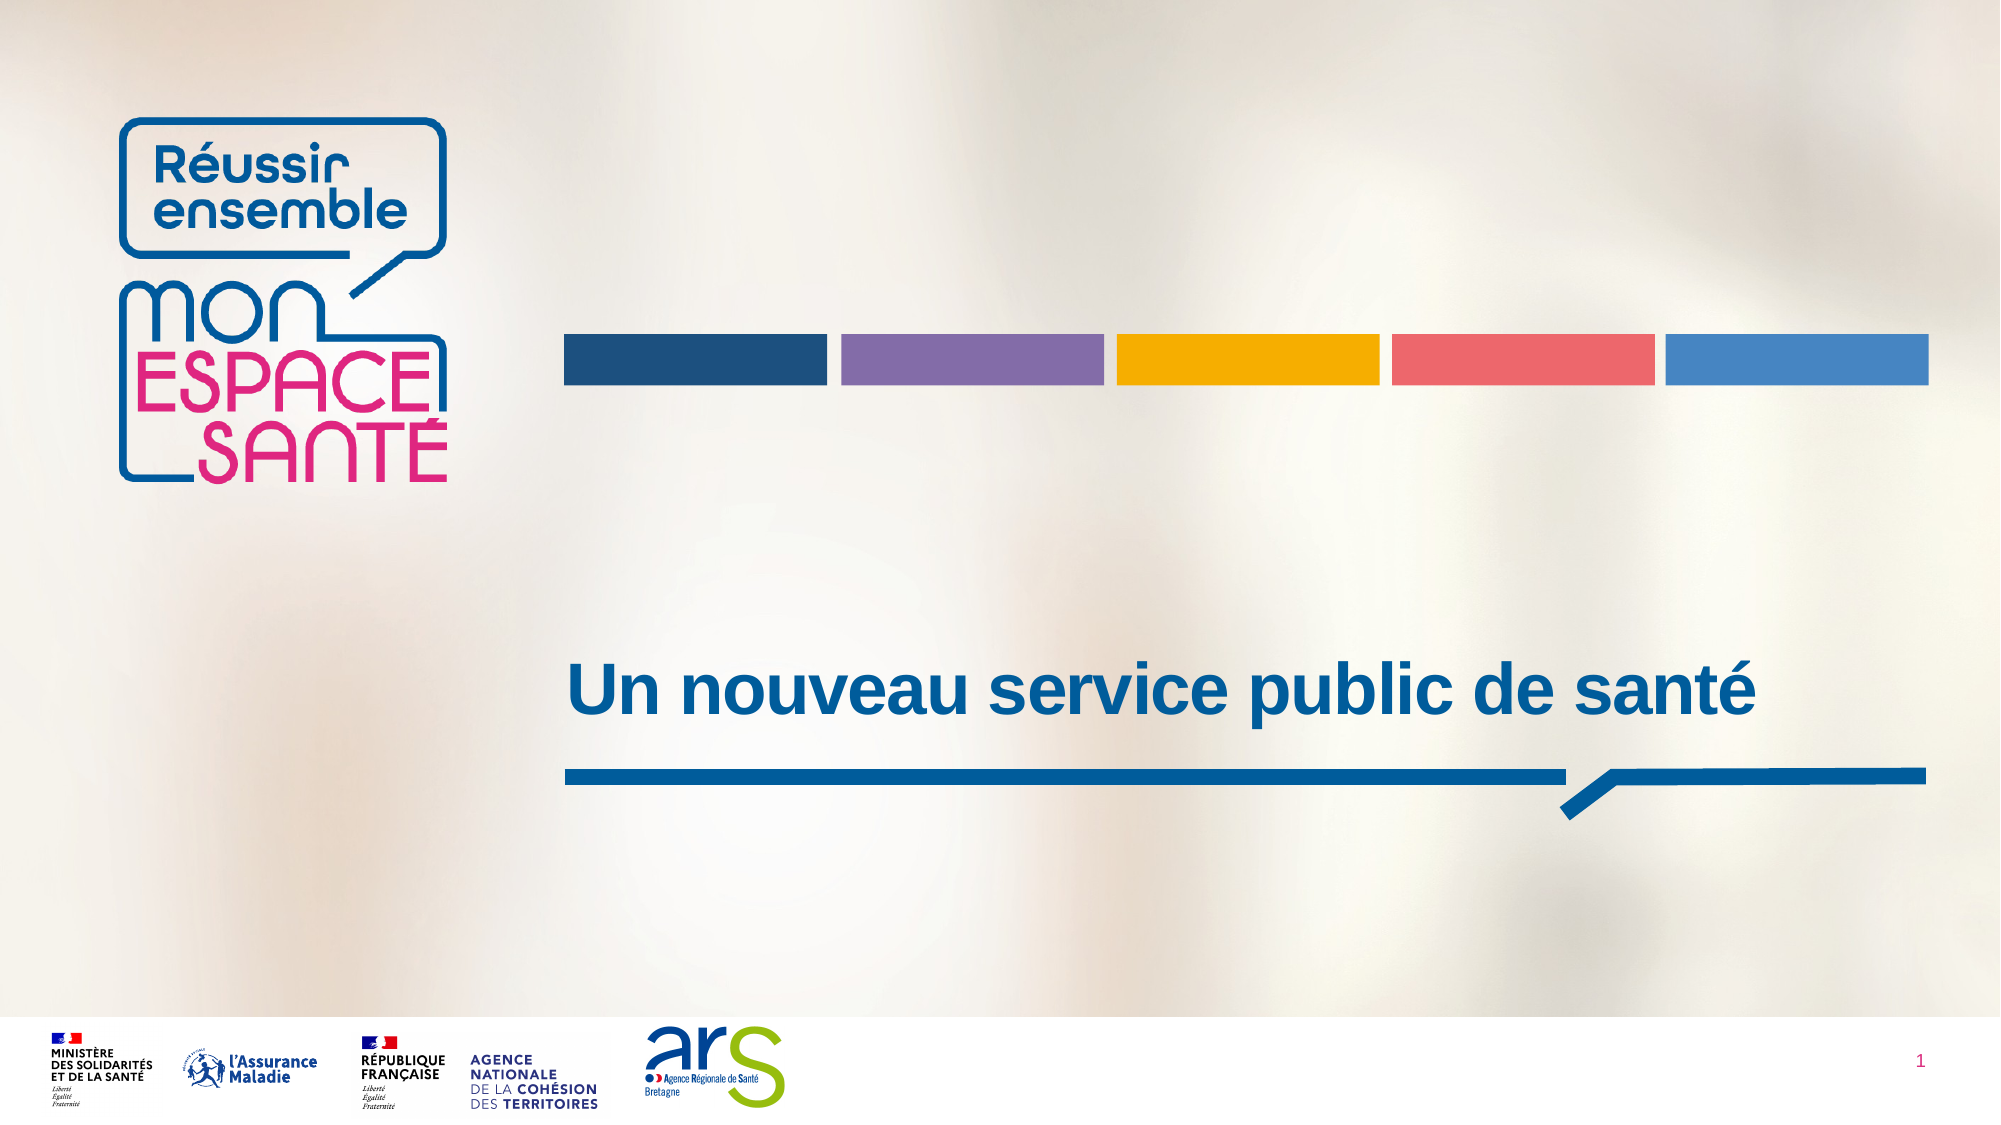

# Un nouveau service public de santé